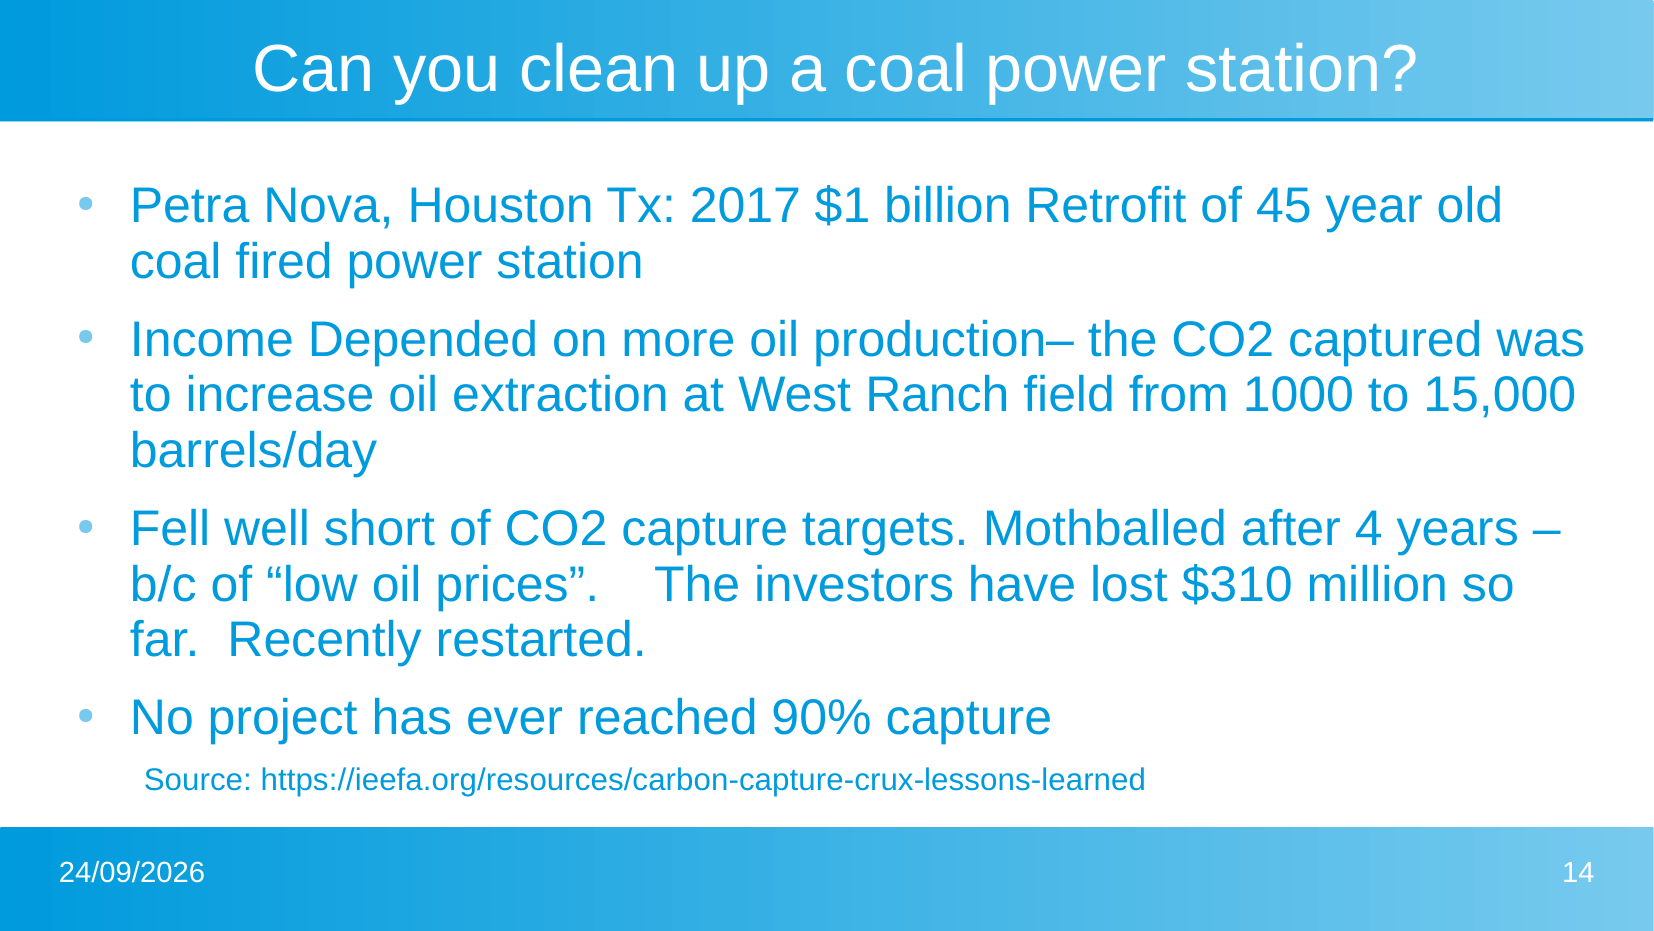

# Can you clean up a coal power station?
Petra Nova, Houston Tx: 2017 $1 billion Retrofit of 45 year old coal fired power station
Income Depended on more oil production– the CO2 captured was to increase oil extraction at West Ranch field from 1000 to 15,000 barrels/day
Fell well short of CO2 capture targets. Mothballed after 4 years – b/c of “low oil prices”. The investors have lost $310 million so far. Recently restarted.
No project has ever reached 90% capture
 Source: https://ieefa.org/resources/carbon-capture-crux-lessons-learned
14